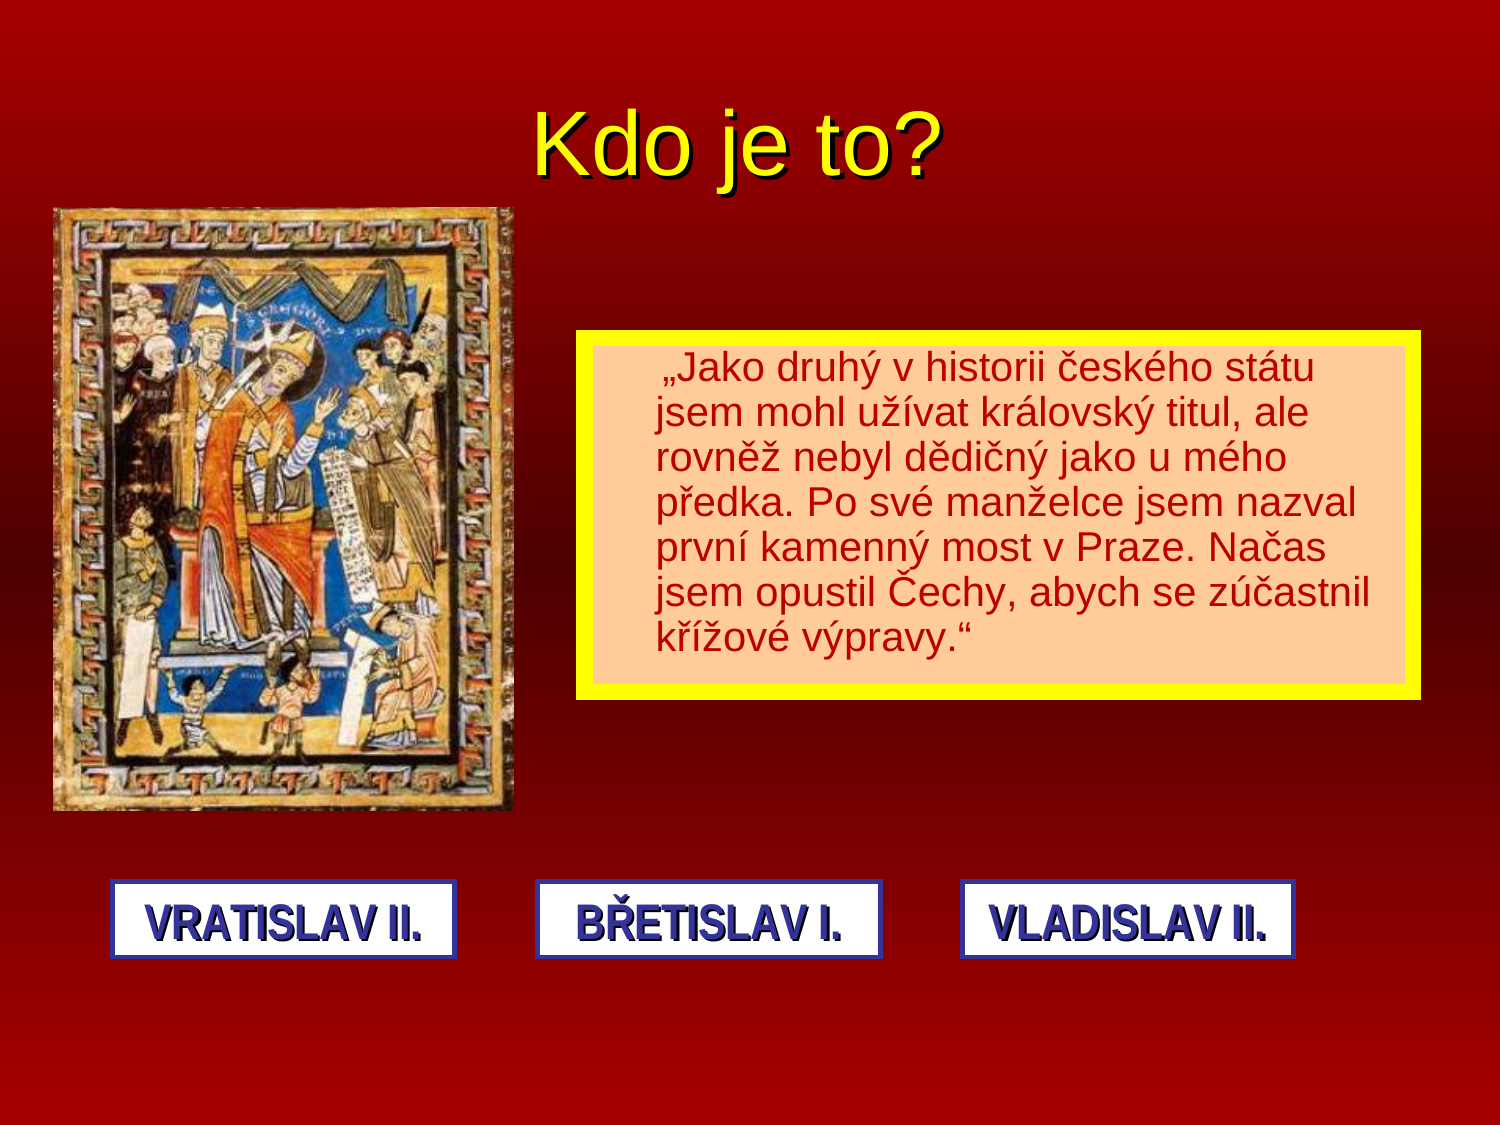

# Kdo je to?
	 „Jako druhý v historii českého státu jsem mohl užívat královský titul, ale rovněž nebyl dědičný jako u mého předka. Po své manželce jsem nazval první kamenný most v Praze. Načas jsem opustil Čechy, abych se zúčastnil křížové výpravy.“
VRATISLAV II.
BŘETISLAV I.
VLADISLAV II.